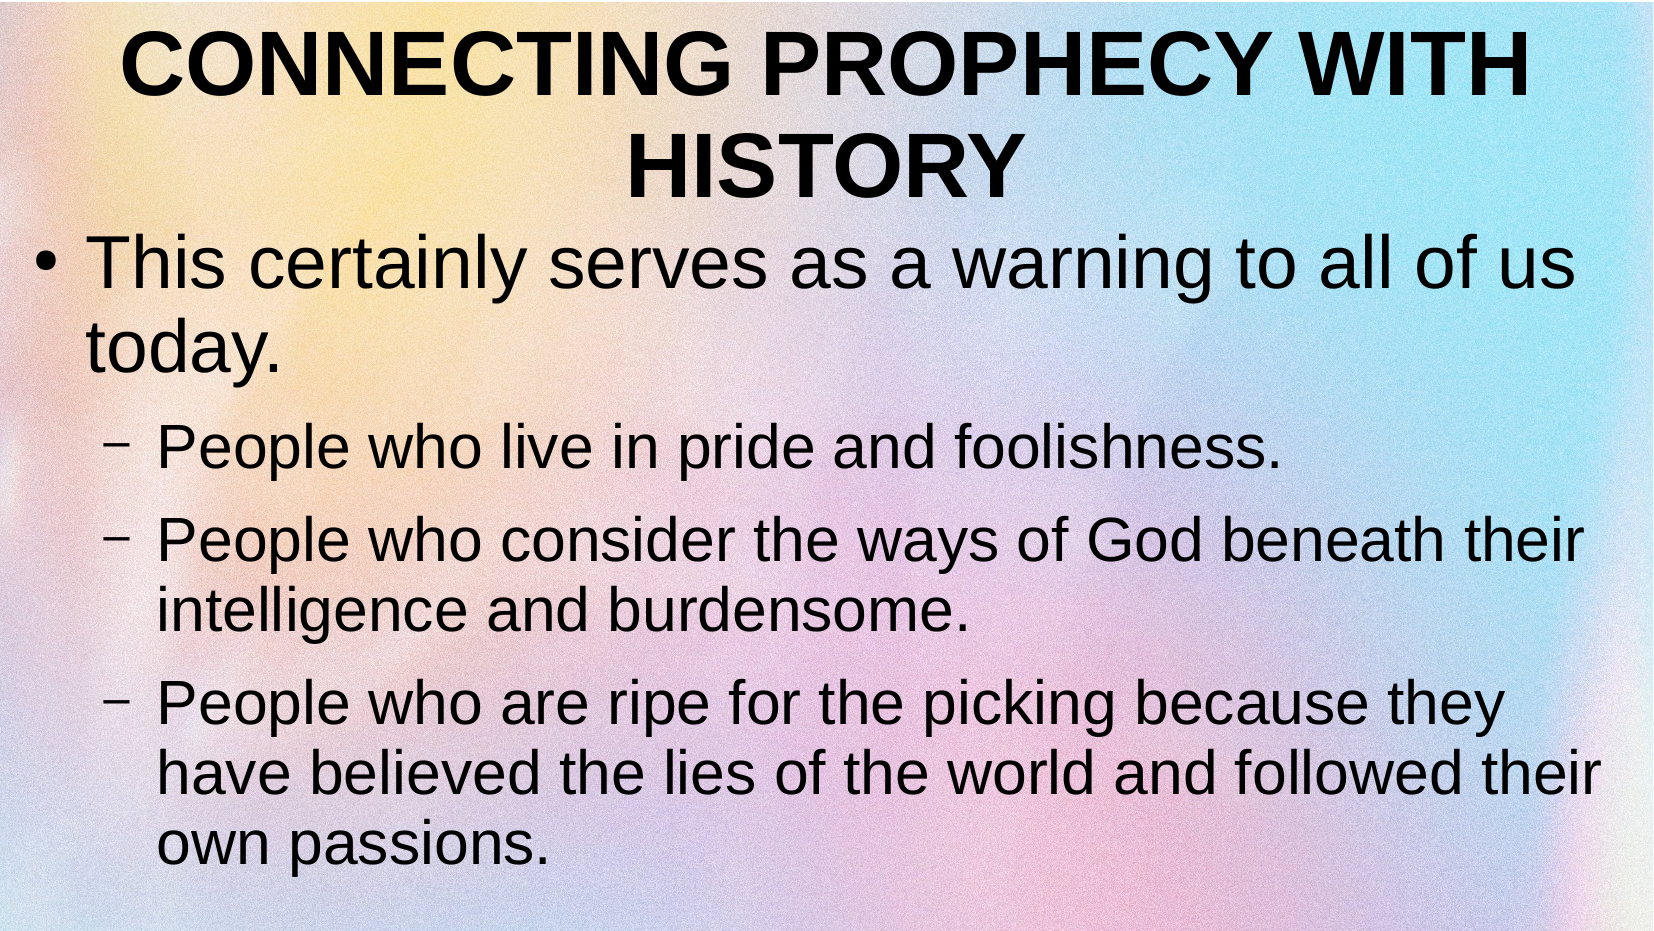

# CONNECTING PROPHECY WITH HISTORY
This certainly serves as a warning to all of us today.
People who live in pride and foolishness.
People who consider the ways of God beneath their intelligence and burdensome.
People who are ripe for the picking because they have believed the lies of the world and followed their own passions.